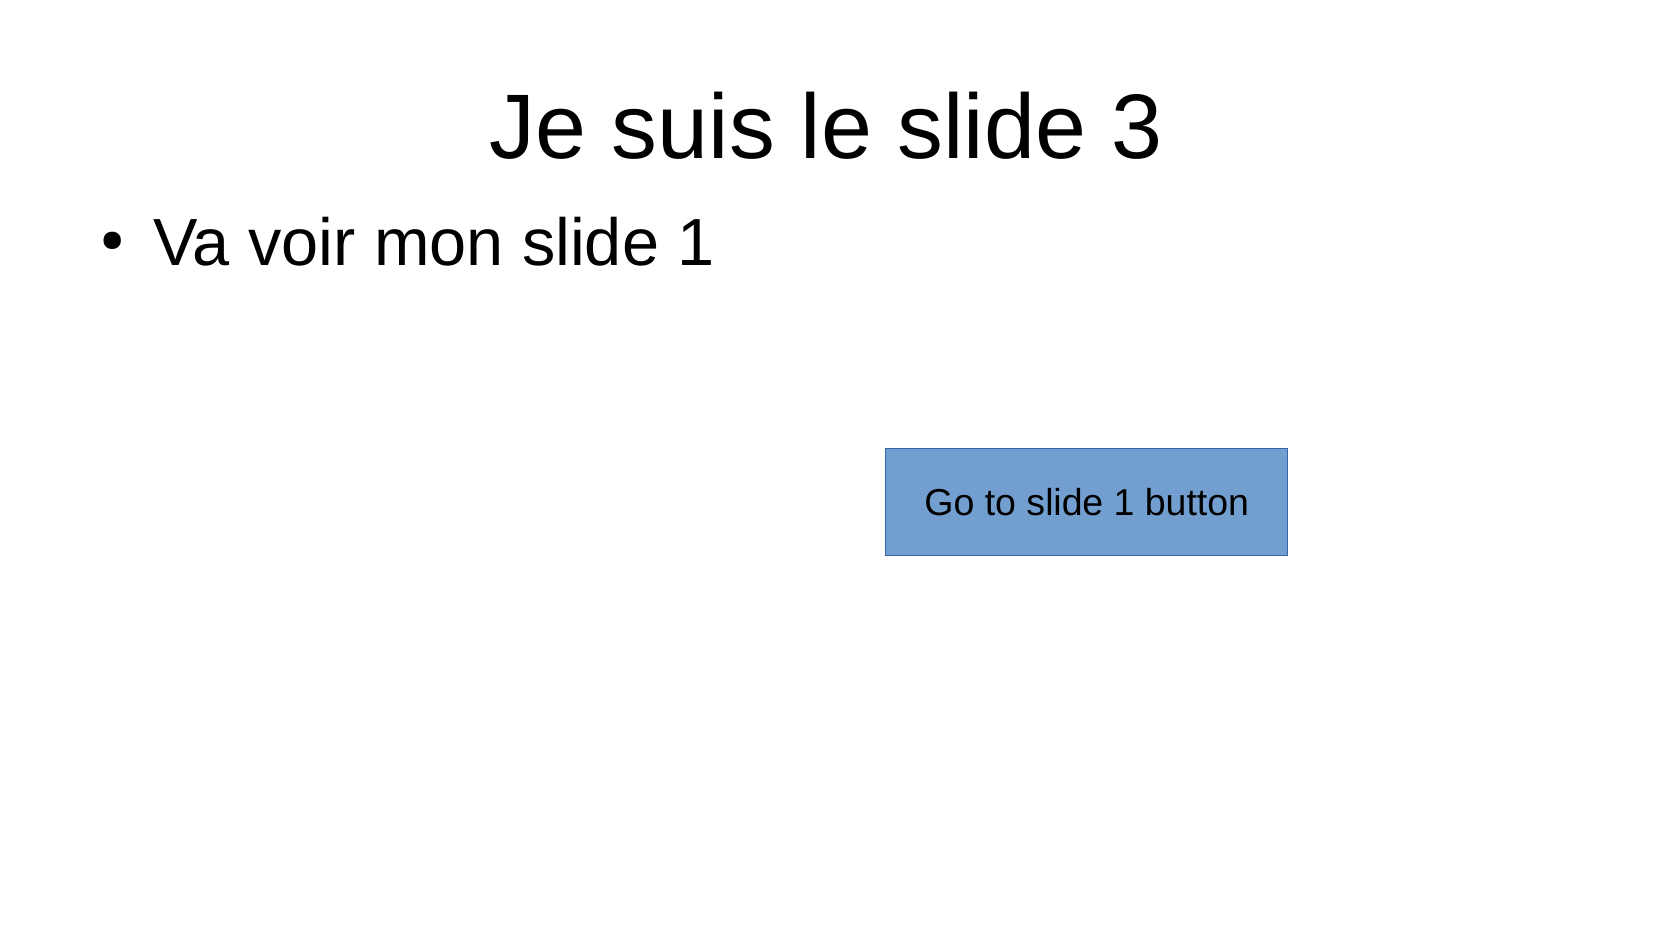

# Je suis le slide 3
Va voir mon slide 1
Go to slide 1 button